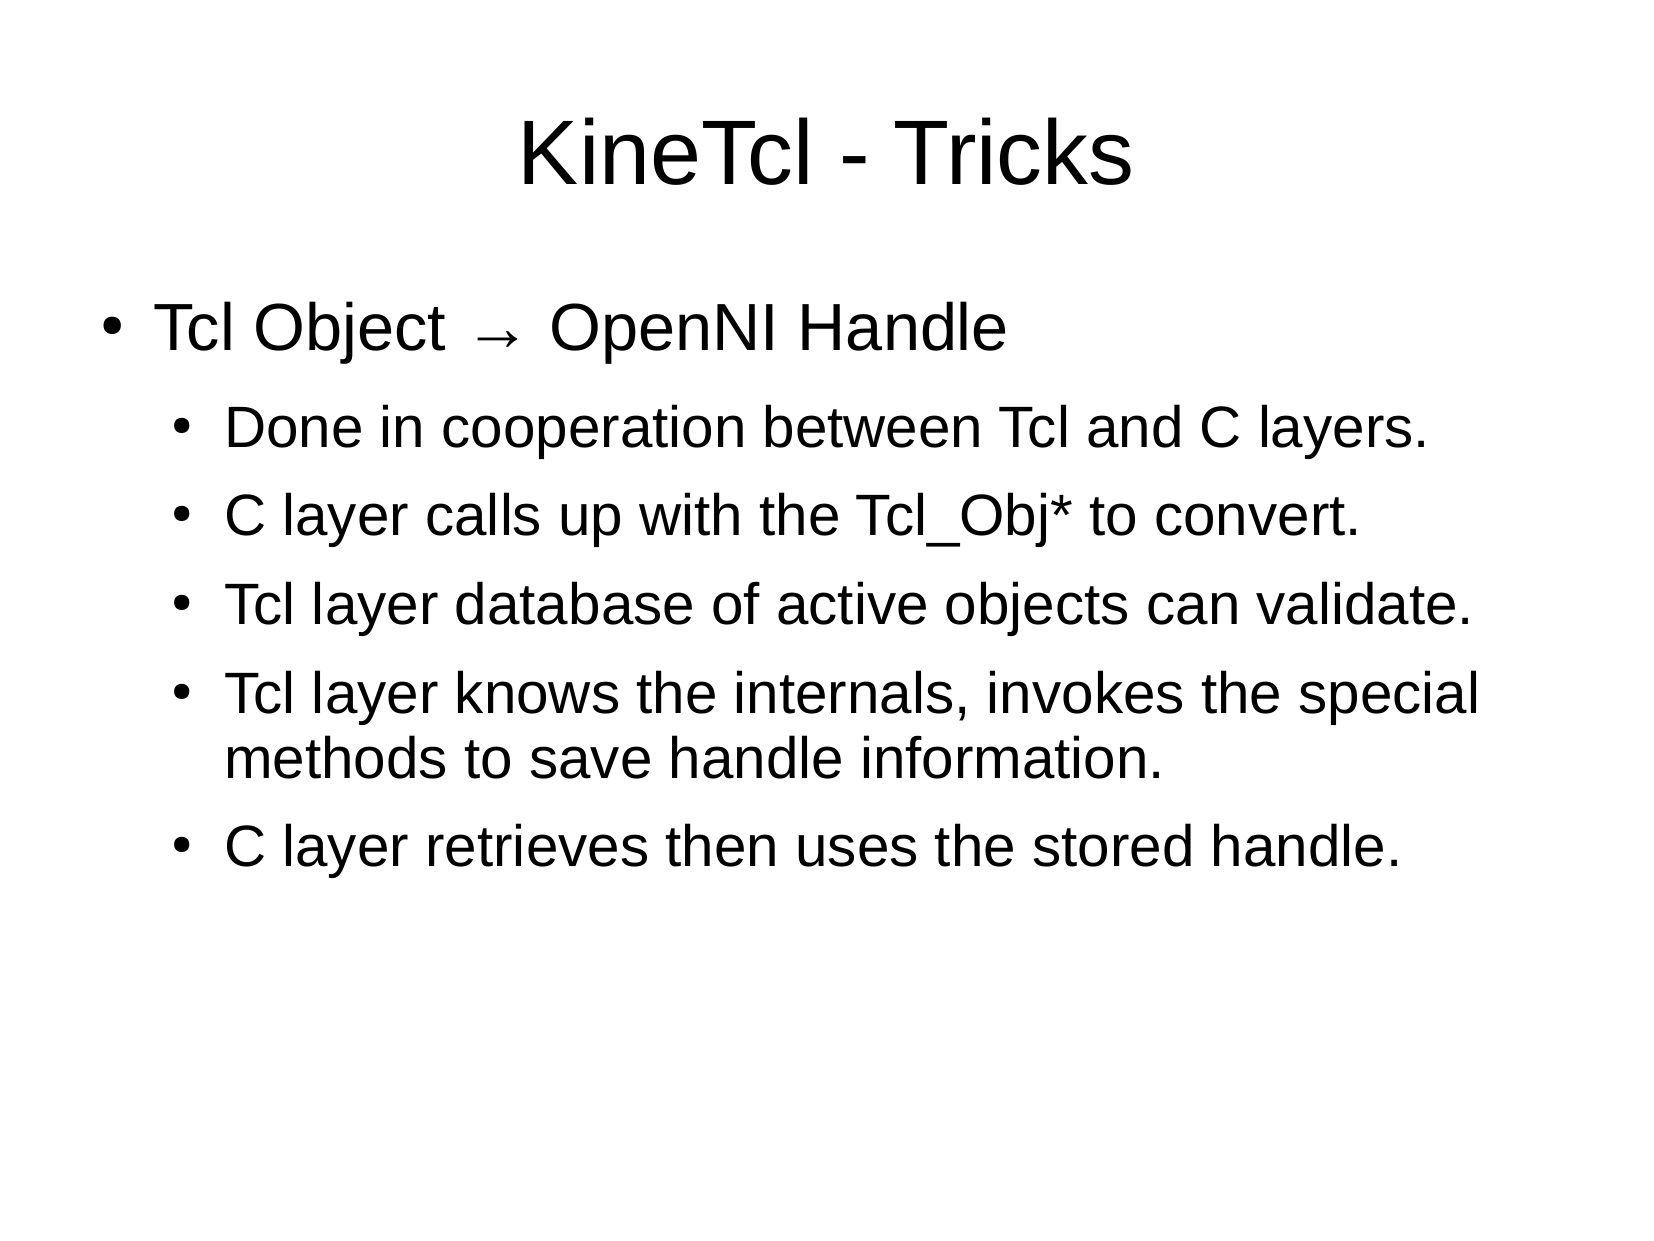

# KineTcl - Tricks
Tcl Object → OpenNI Handle
Done in cooperation between Tcl and C layers.
C layer calls up with the Tcl_Obj* to convert.
Tcl layer database of active objects can validate.
Tcl layer knows the internals, invokes the special methods to save handle information.
C layer retrieves then uses the stored handle.